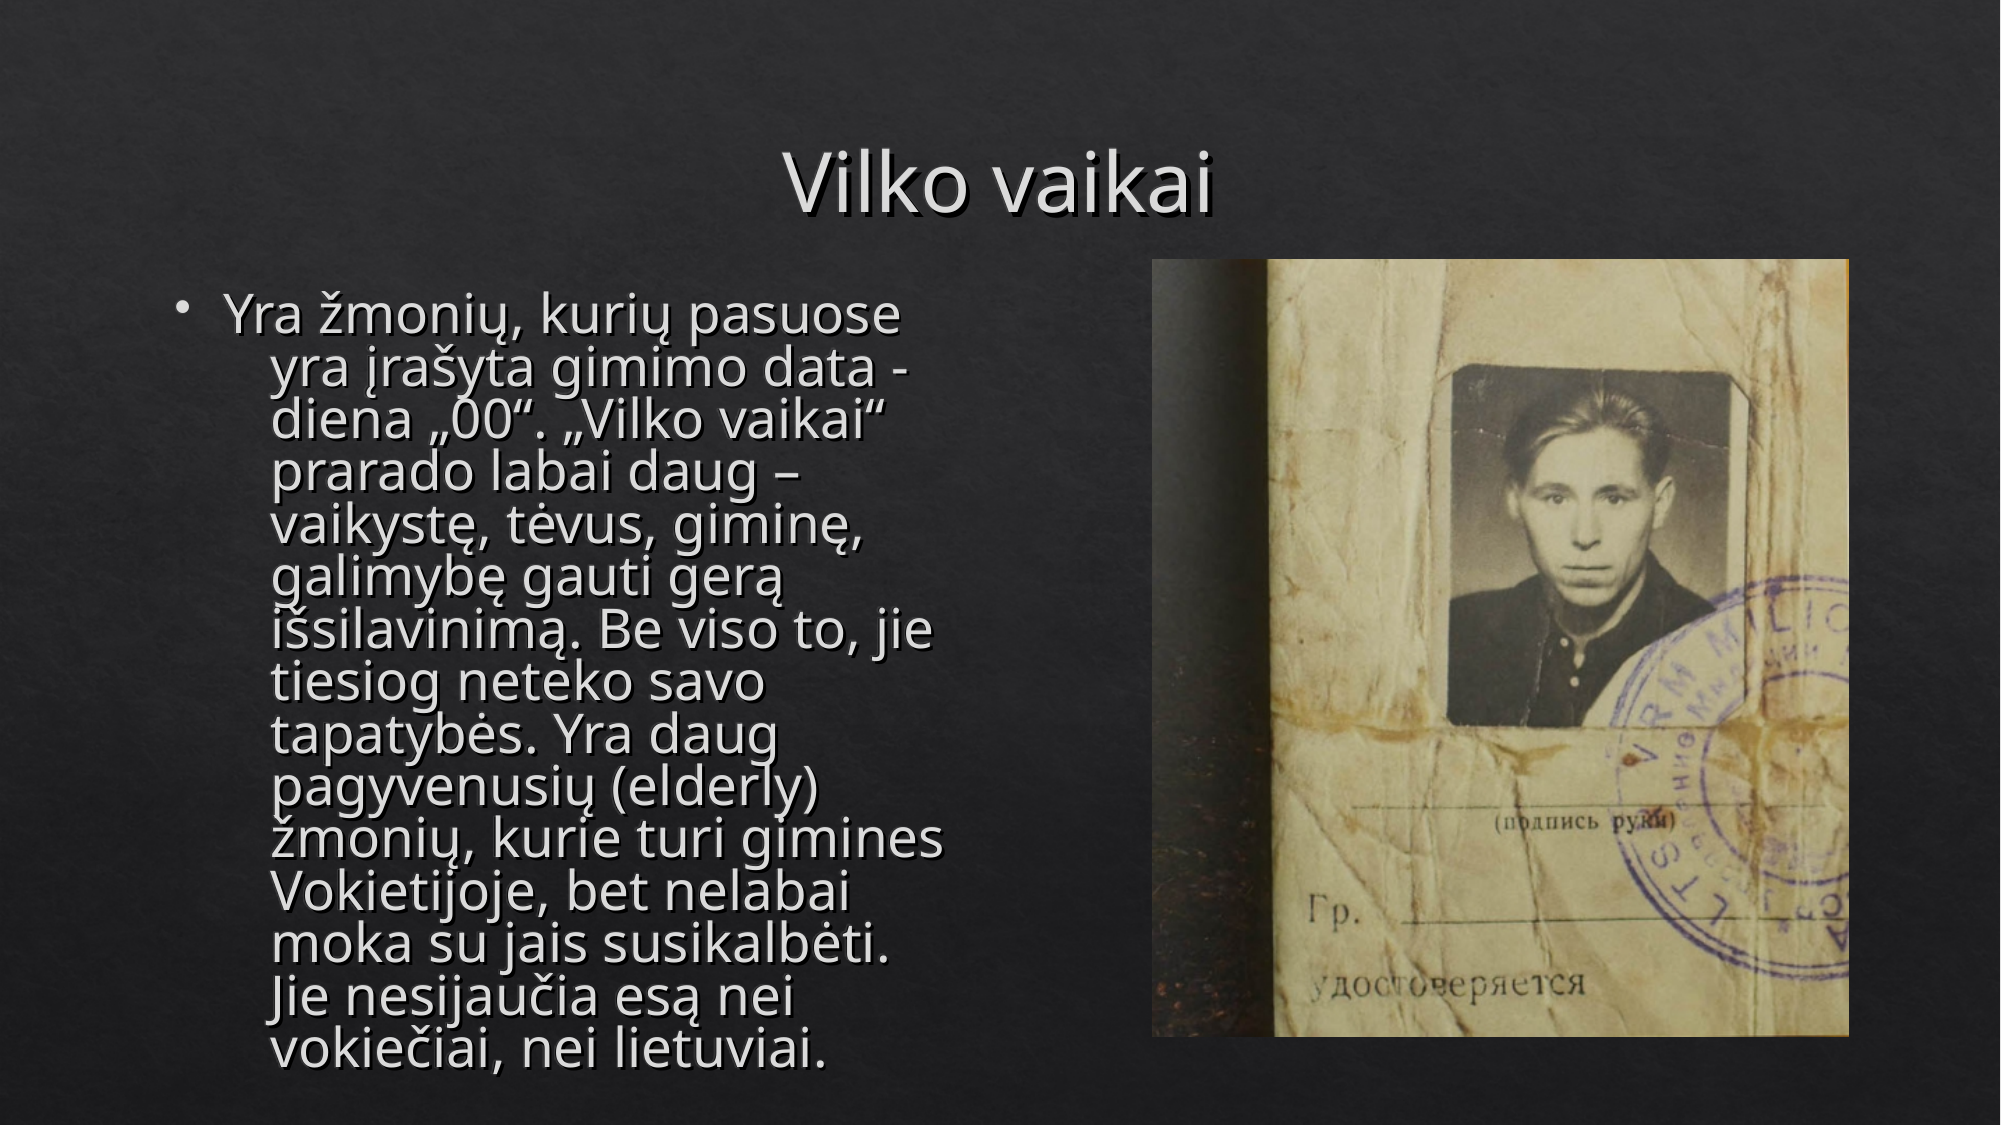

# Vilko vaikai
Yra žmonių, kurių pasuose yra įrašyta gimimo data - diena „00“. „Vilko vaikai“ prarado labai daug – vaikystę, tėvus, giminę, galimybę gauti gerą išsilavinimą. Be viso to, jie tiesiog neteko savo tapatybės. Yra daug pagyvenusių (elderly) žmonių, kurie turi gimines Vokietijoje, bet nelabai moka su jais susikalbėti. Jie nesijaučia esą nei vokiečiai, nei lietuviai.